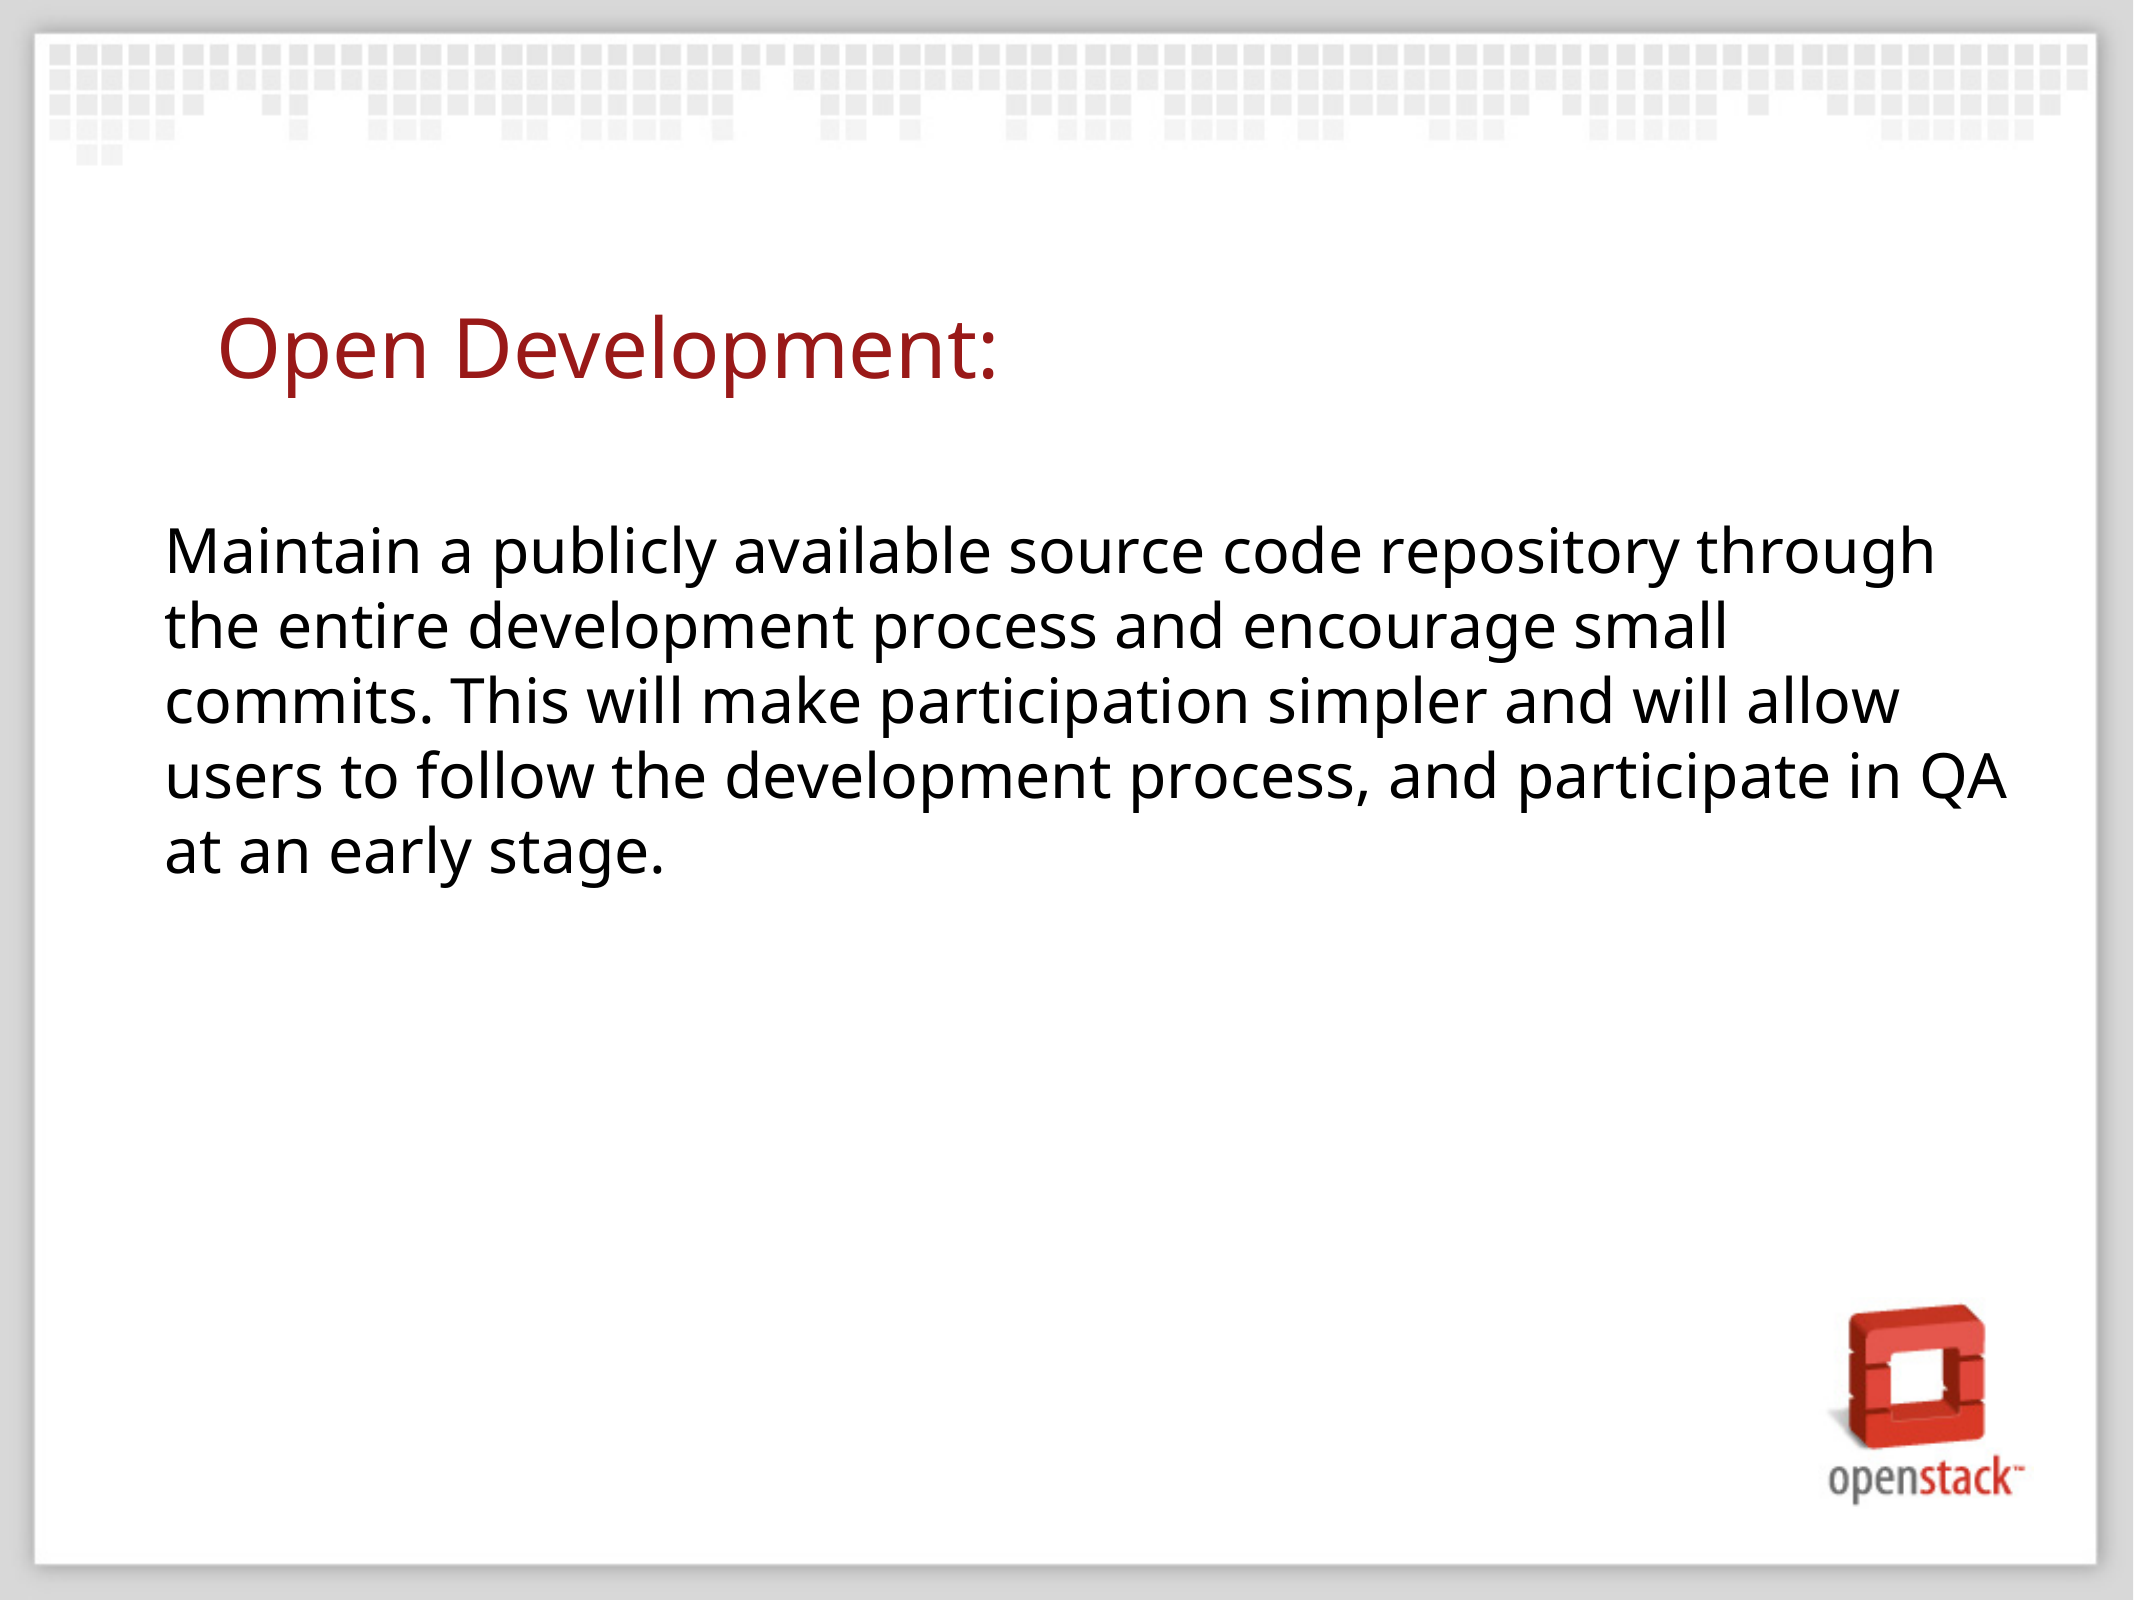

# Open Development:
Maintain a publicly available source code repository through the entire development process and encourage small commits. This will make participation simpler and will allow users to follow the development process, and participate in QA at an early stage.